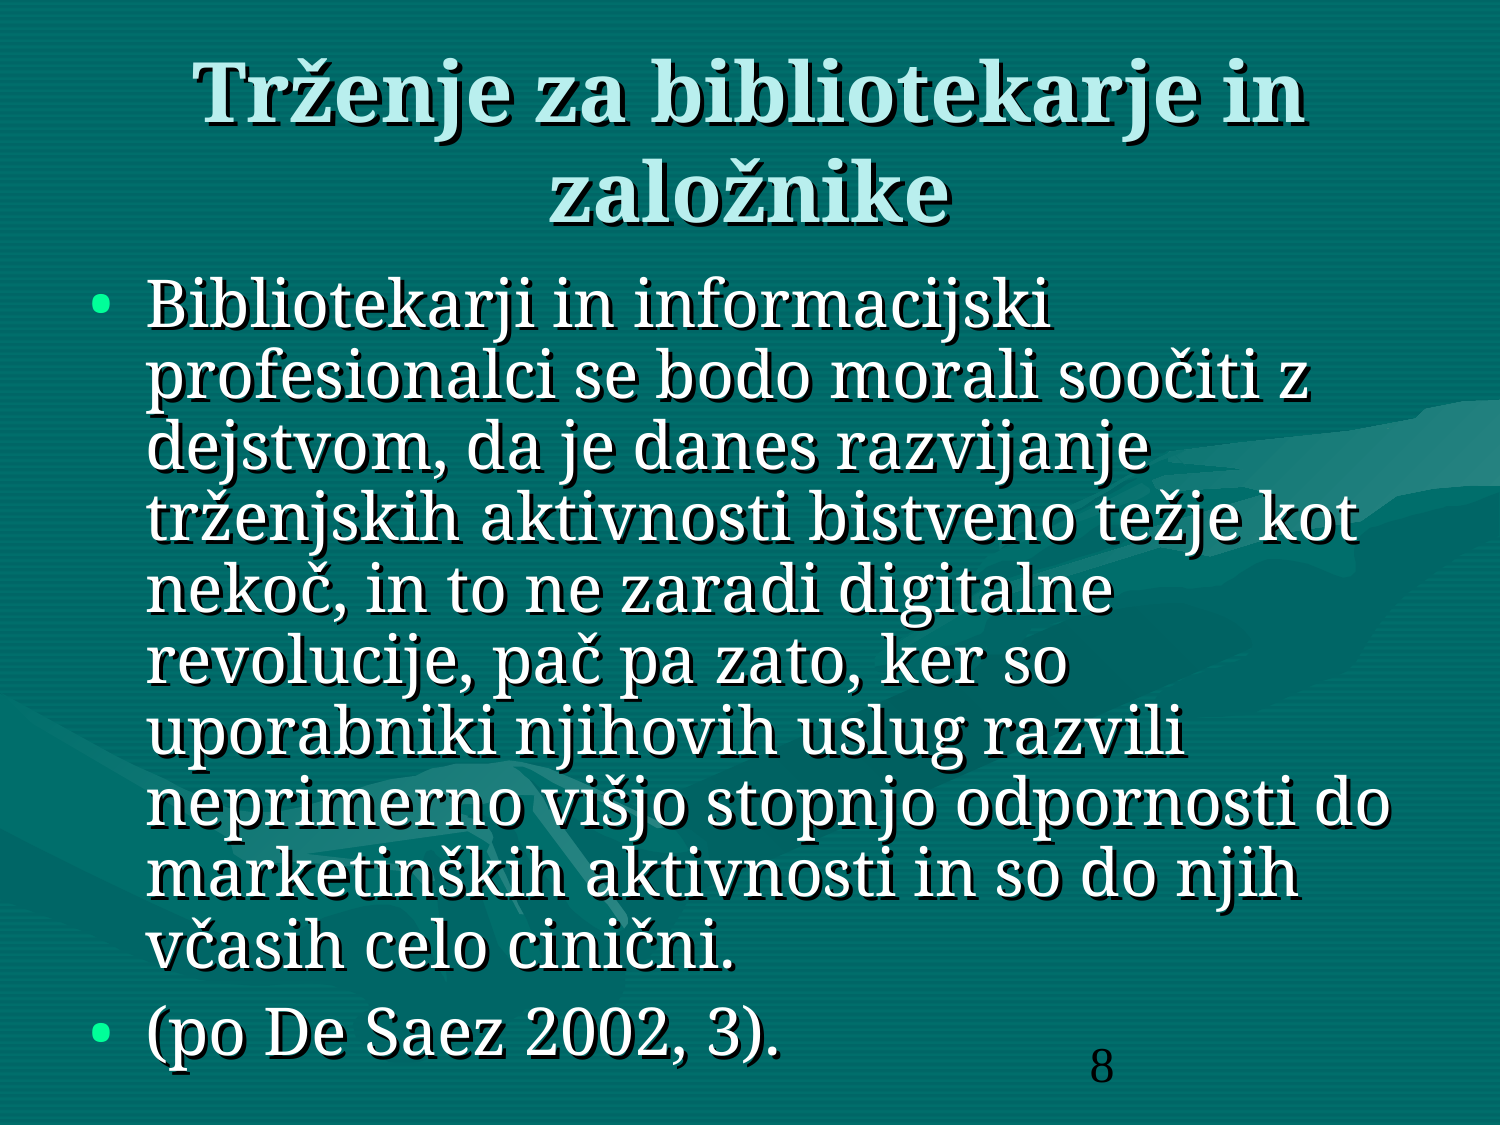

# Trženje za bibliotekarje in založnike
Bibliotekarji in informacijski profesionalci se bodo morali soočiti z dejstvom, da je danes razvijanje trženjskih aktivnosti bistveno težje kot nekoč, in to ne zaradi digitalne revolucije, pač pa zato, ker so uporabniki njihovih uslug razvili neprimerno višjo stopnjo odpornosti do marketinških aktivnosti in so do njih včasih celo cinični.
(po De Saez 2002, 3).
8